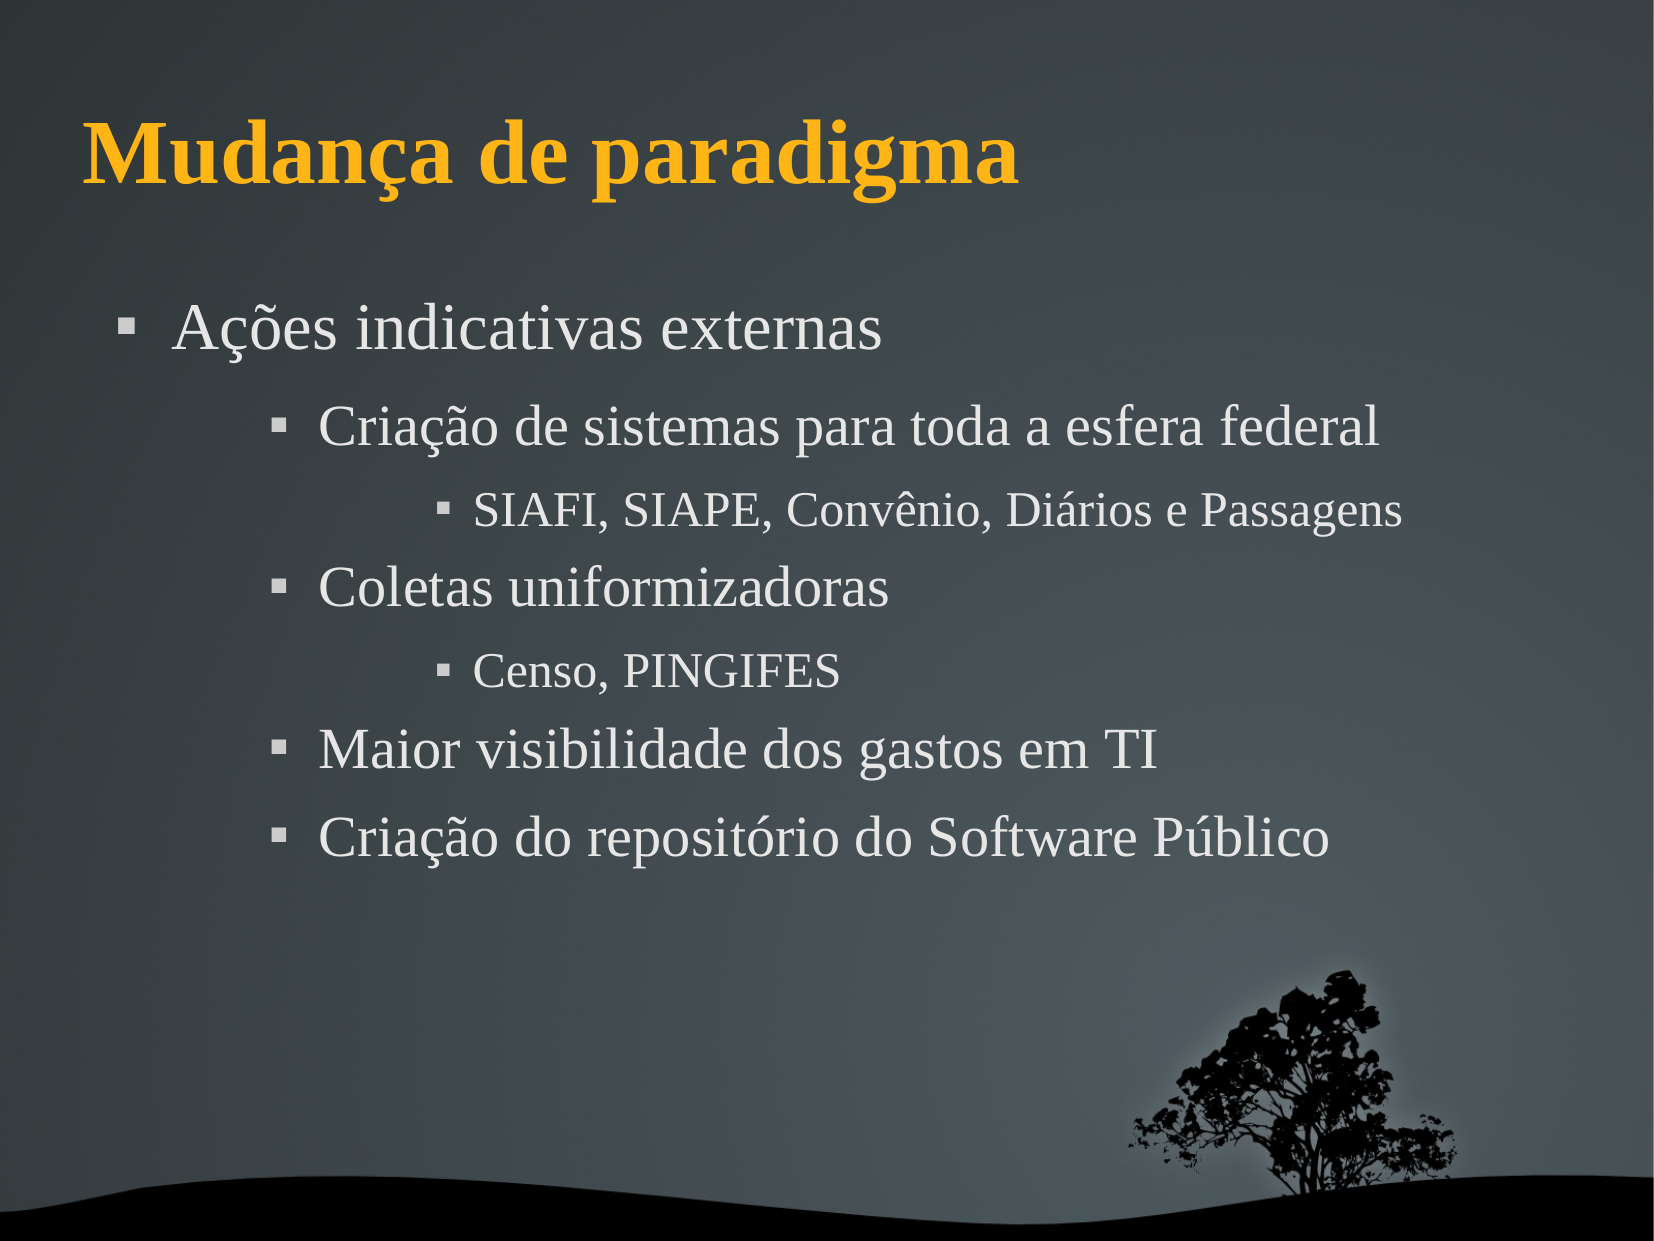

# Mudança de paradigma
Ações indicativas externas
Criação de sistemas para toda a esfera federal
SIAFI, SIAPE, Convênio, Diários e Passagens
Coletas uniformizadoras
Censo, PINGIFES
Maior visibilidade dos gastos em TI
Criação do repositório do Software Público